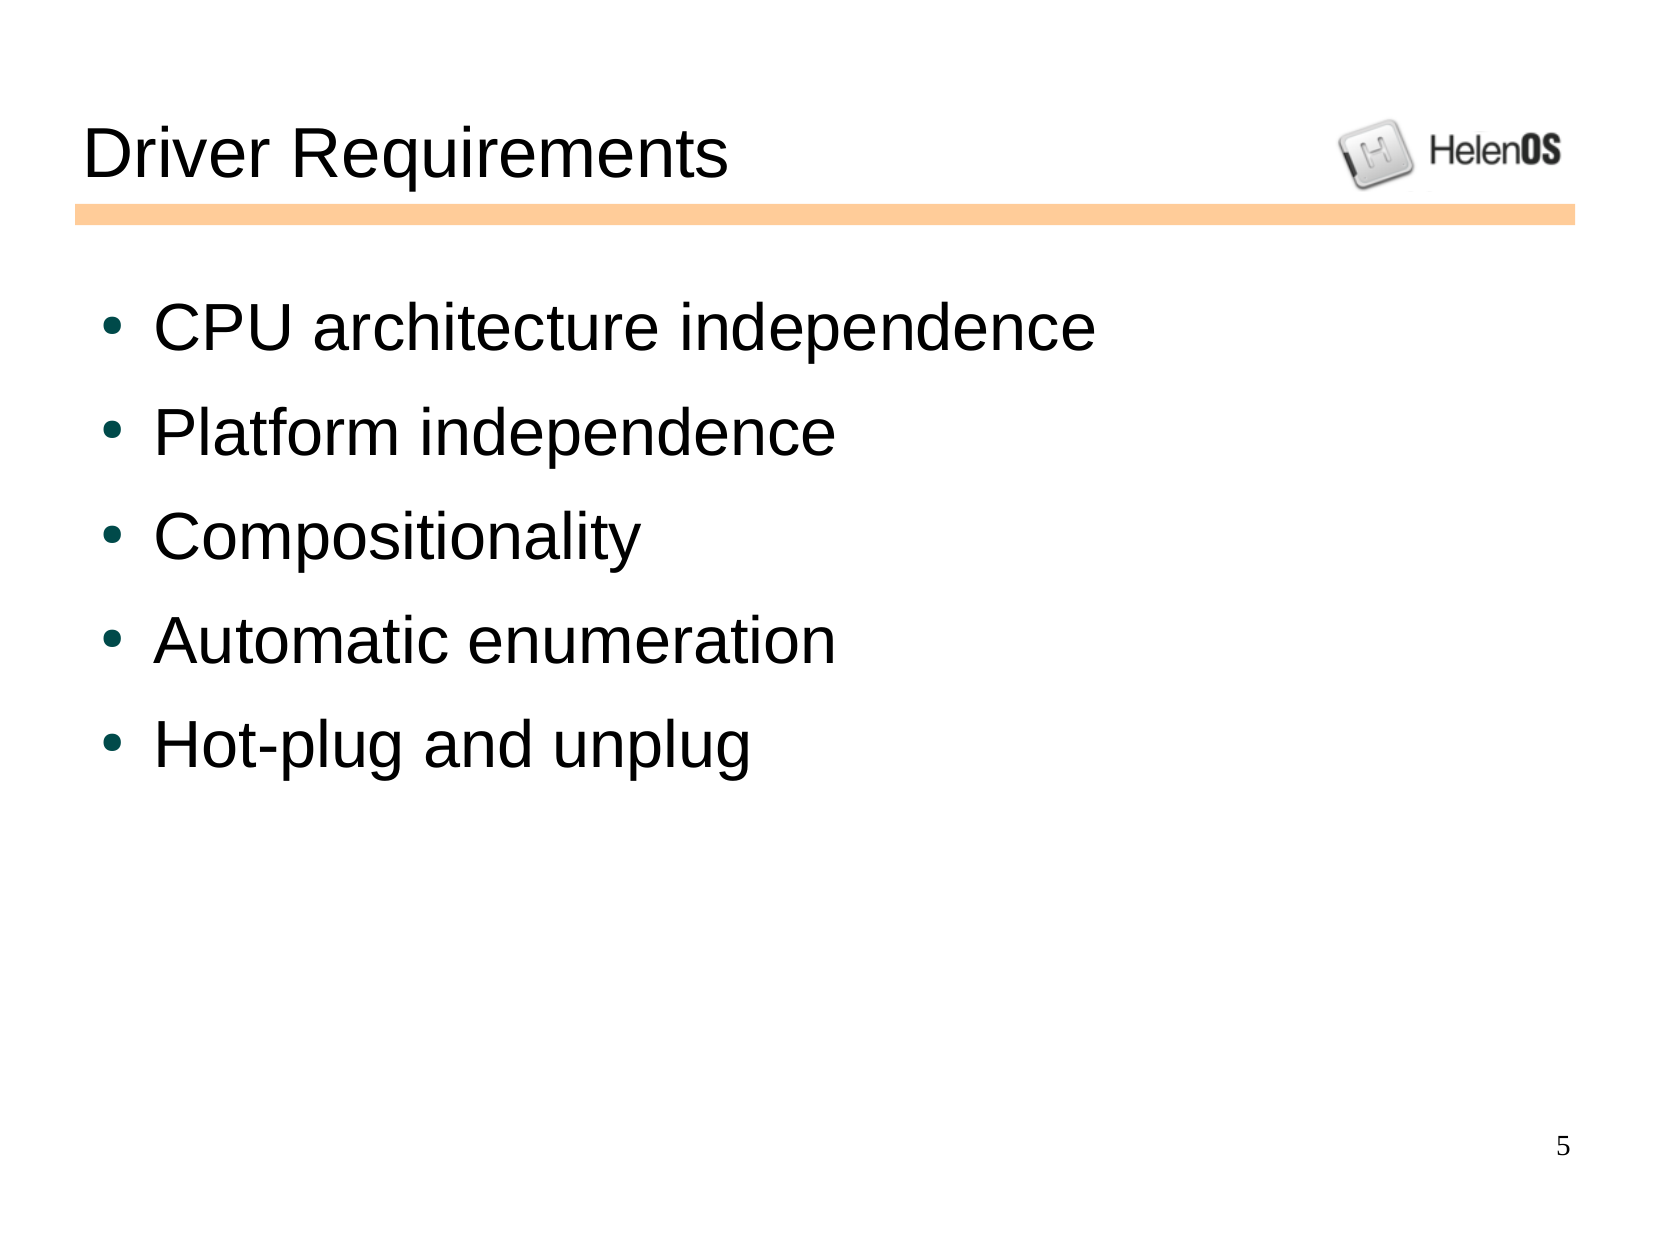

# Driver Requirements
CPU architecture independence
Platform independence
Compositionality
Automatic enumeration
Hot-plug and unplug
5